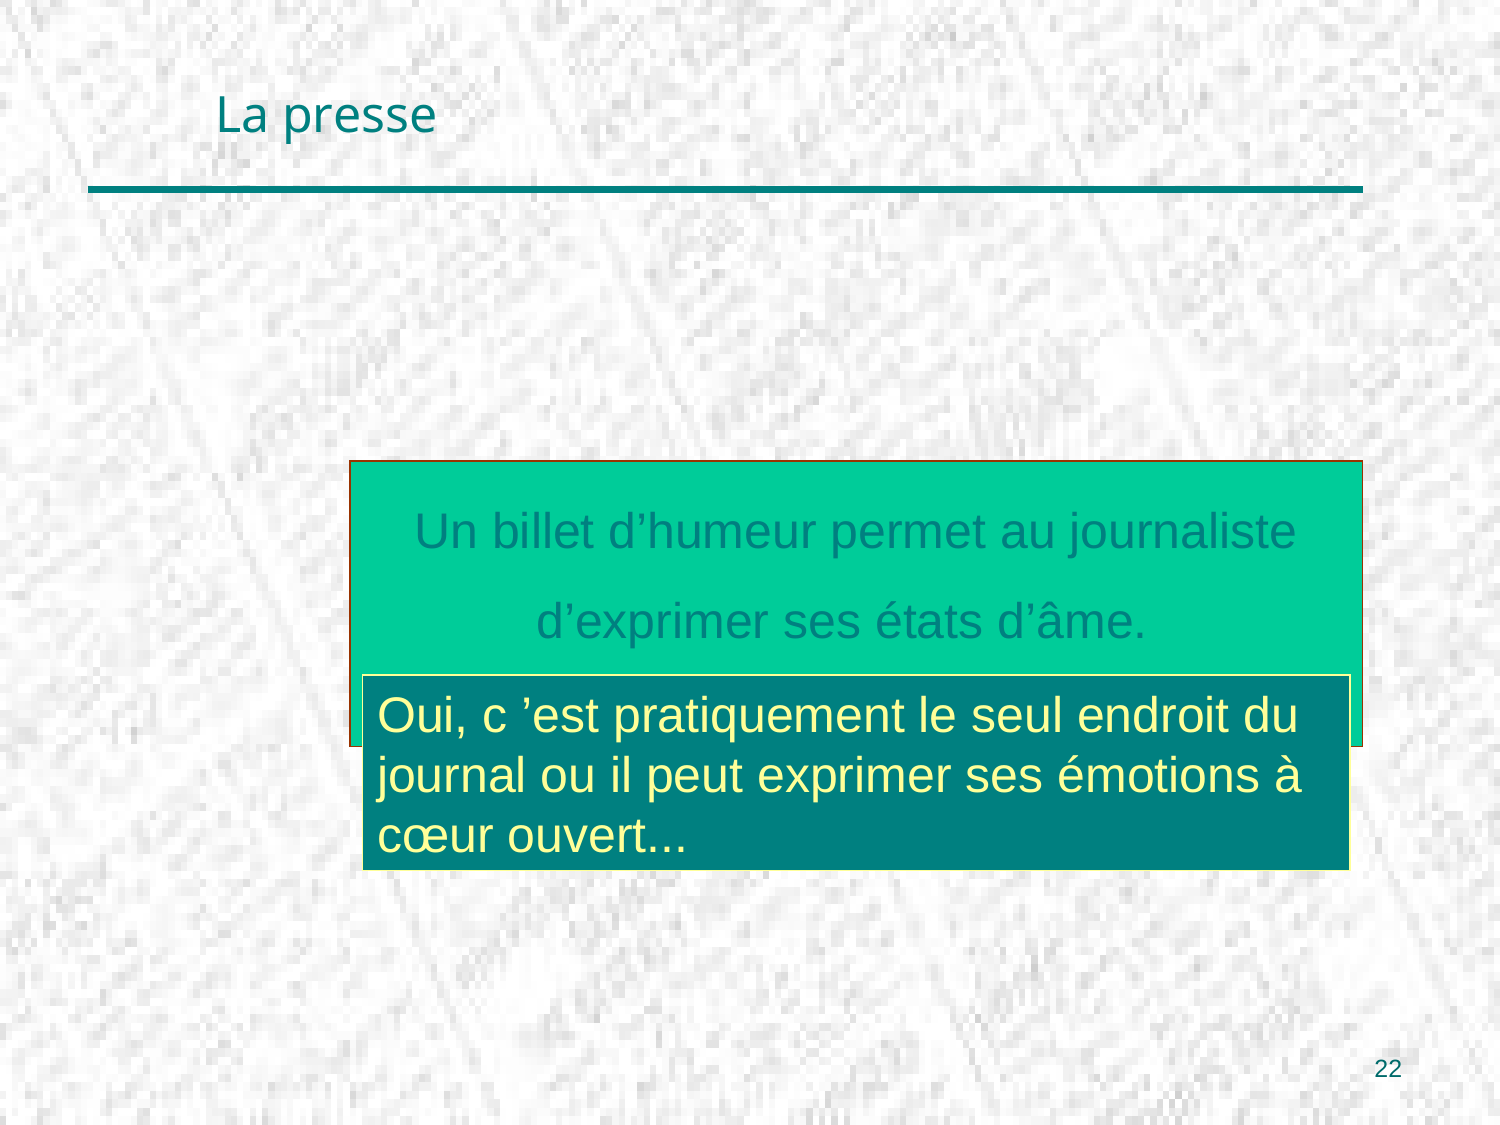

La presse
Un billet d’humeur permet au journaliste d’exprimer ses états d’âme.
Oui / Non ?
Oui, c ’est pratiquement le seul endroit du journal ou il peut exprimer ses émotions à cœur ouvert...
22